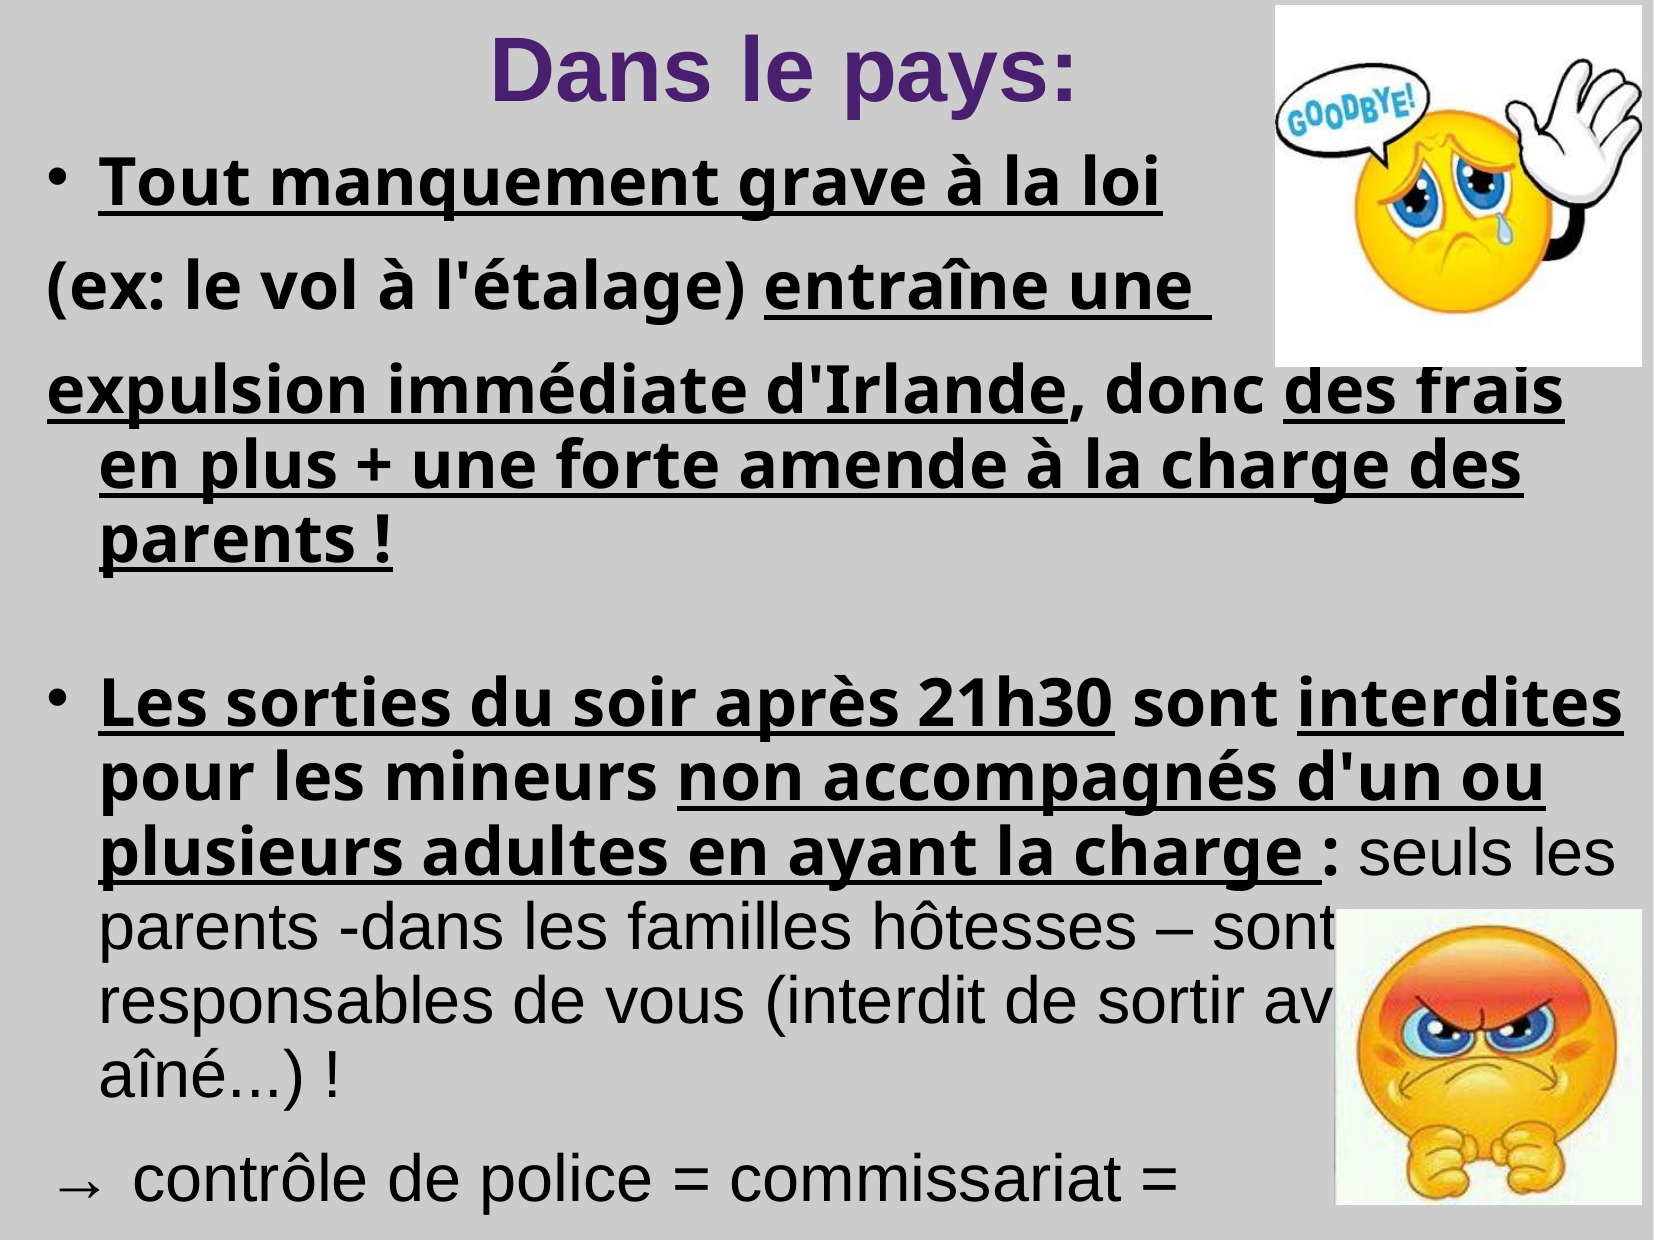

# Dans le pays:
Tout manquement grave à la loi
(ex: le vol à l'étalage) entraîne une
expulsion immédiate d'Irlande, donc des frais en plus + une forte amende à la charge des parents !
Les sorties du soir après 21h30 sont interdites pour les mineurs non accompagnés d'un ou plusieurs adultes en ayant la charge : seuls les parents -dans les familles hôtesses – sont responsables de vous (interdit de sortir avec le fils aîné...) !
→ contrôle de police = commissariat =
venue de madame Martaud = problèmes !!!